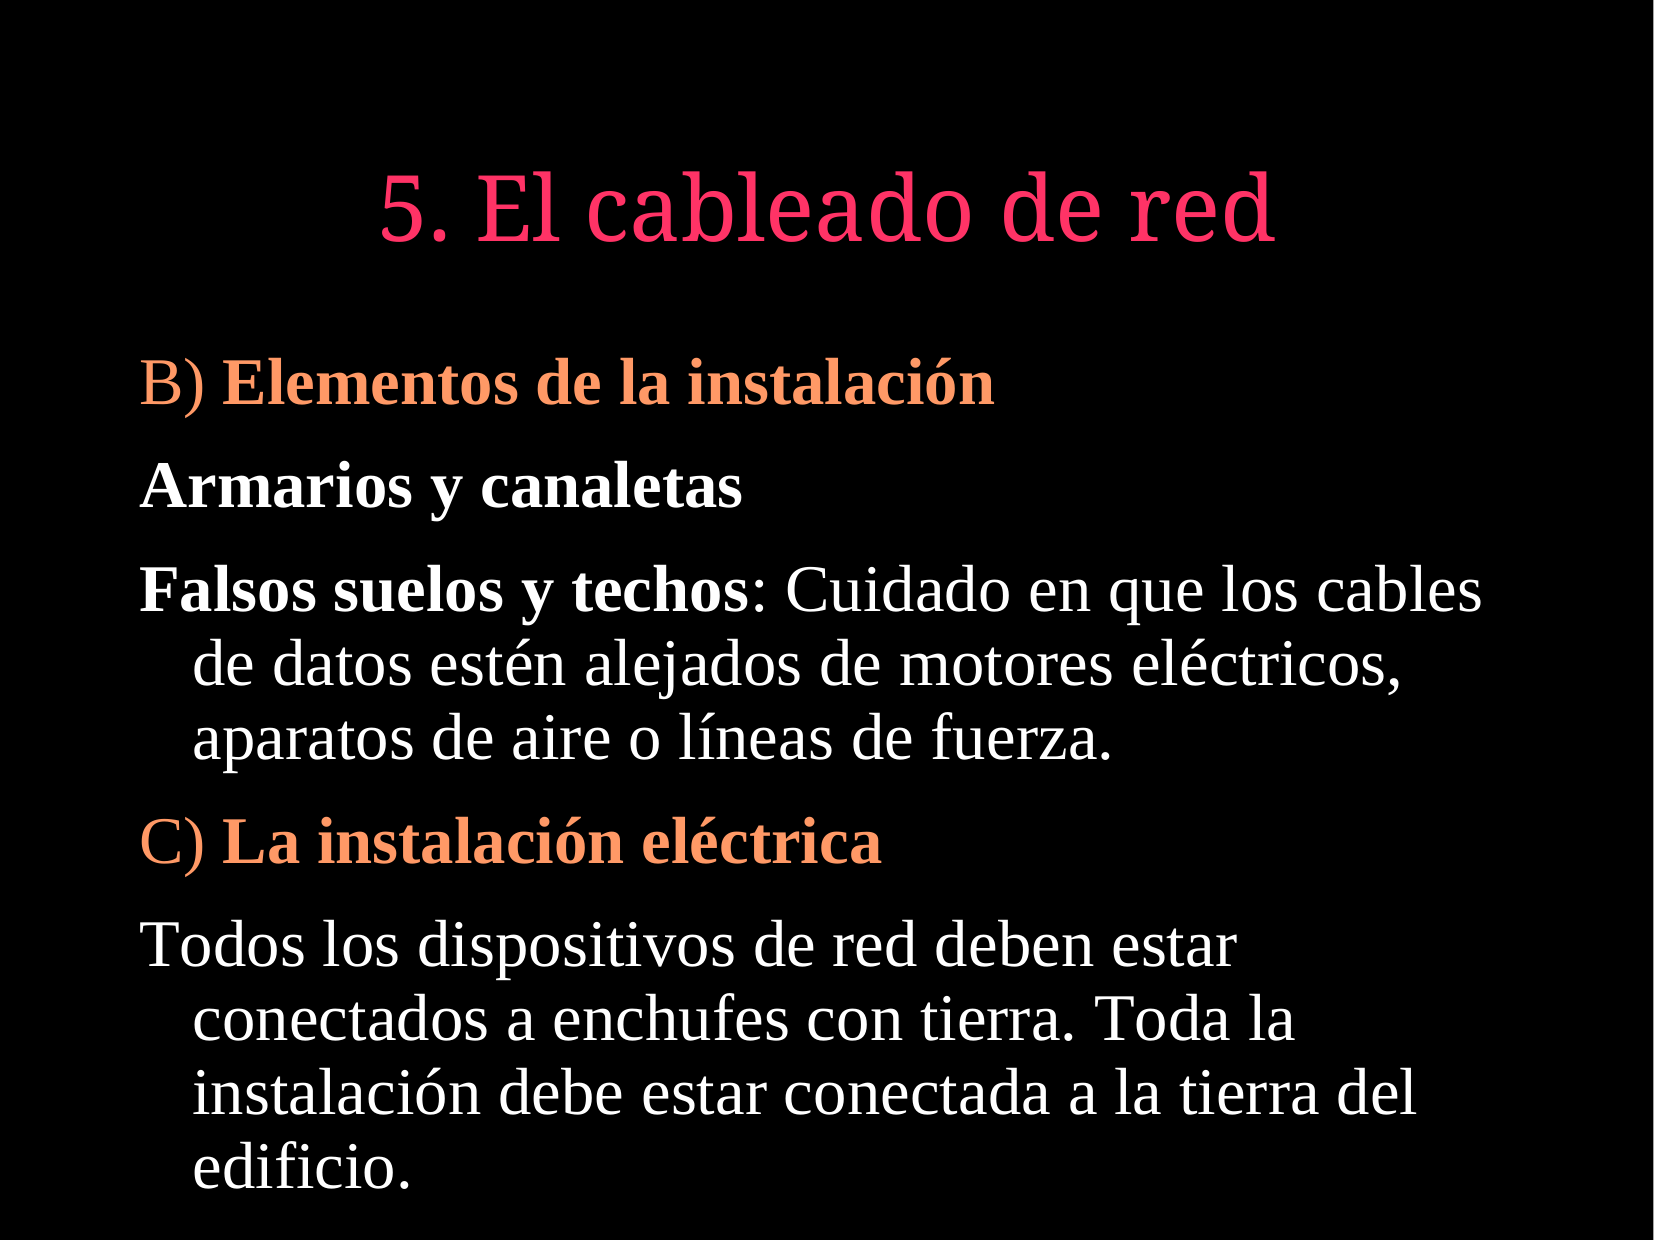

# 5. El cableado de red
B) Elementos de la instalación
Armarios y canaletas
Falsos suelos y techos: Cuidado en que los cables de datos estén alejados de motores eléctricos, aparatos de aire o líneas de fuerza.
C) La instalación eléctrica
Todos los dispositivos de red deben estar conectados a enchufes con tierra. Toda la instalación debe estar conectada a la tierra del edificio.